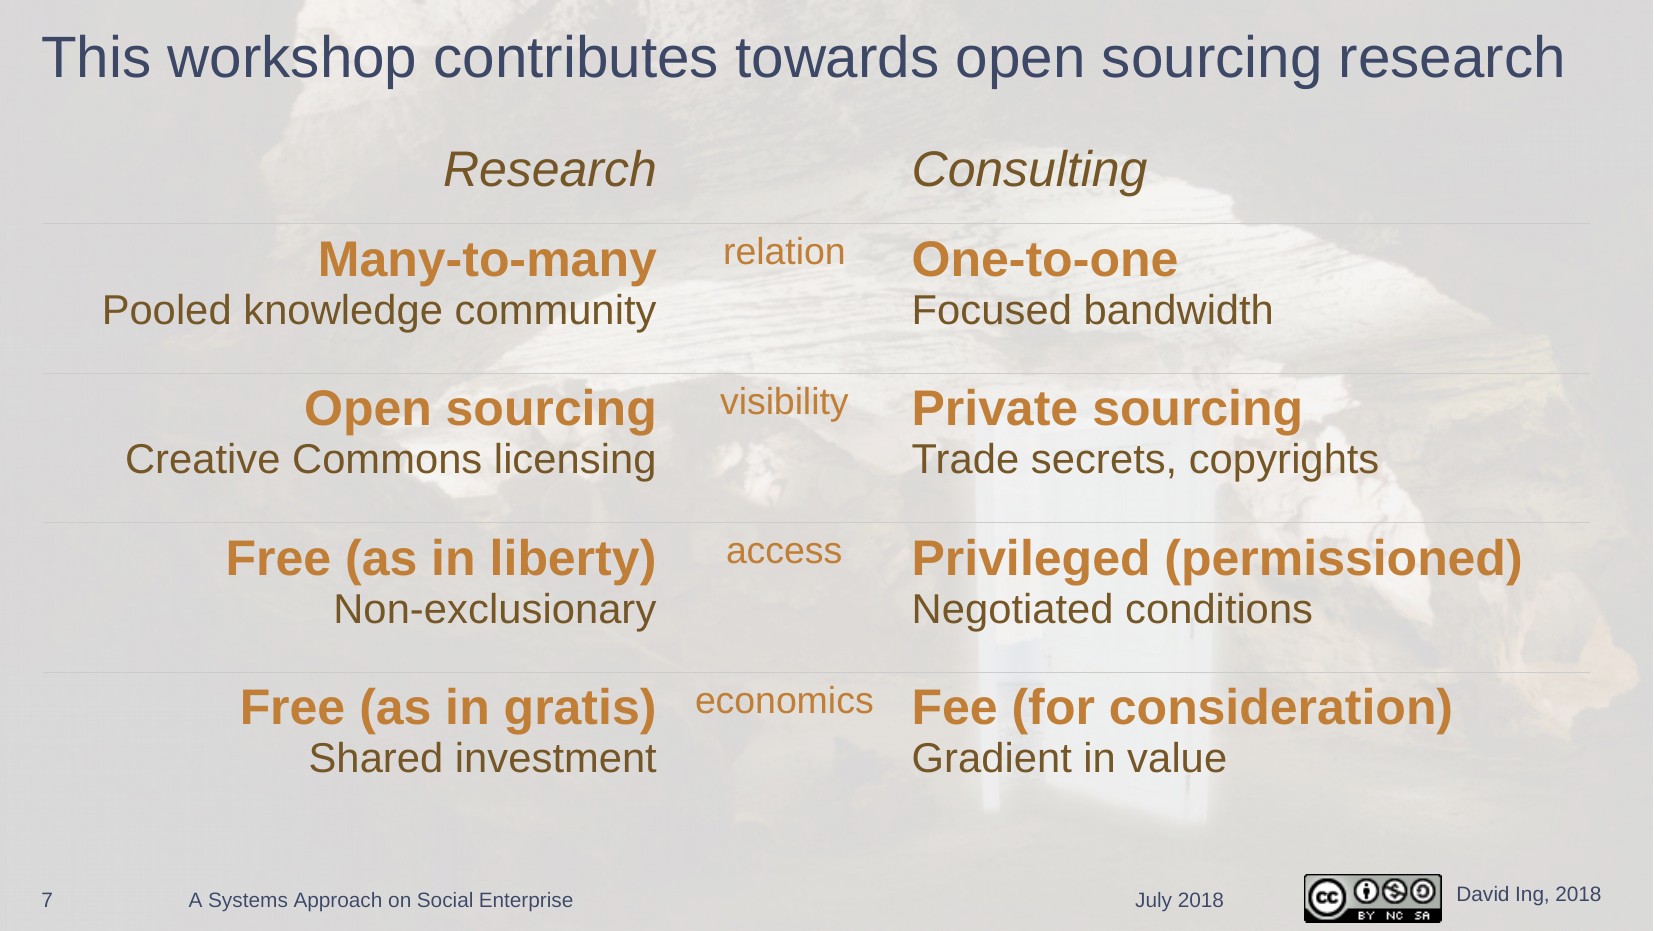

# This workshop contributes towards open sourcing research
| Research | | Consulting |
| --- | --- | --- |
| Many-to-many Pooled knowledge community | relation | One-to-one Focused bandwidth |
| Open sourcing Creative Commons licensing | visibility | Private sourcing Trade secrets, copyrights |
| Free (as in liberty) Non-exclusionary | access | Privileged (permissioned) Negotiated conditions |
| Free (as in gratis) Shared investment | economics | Fee (for consideration) Gradient in value |
A Systems Approach on Social Enterprise
July 2018